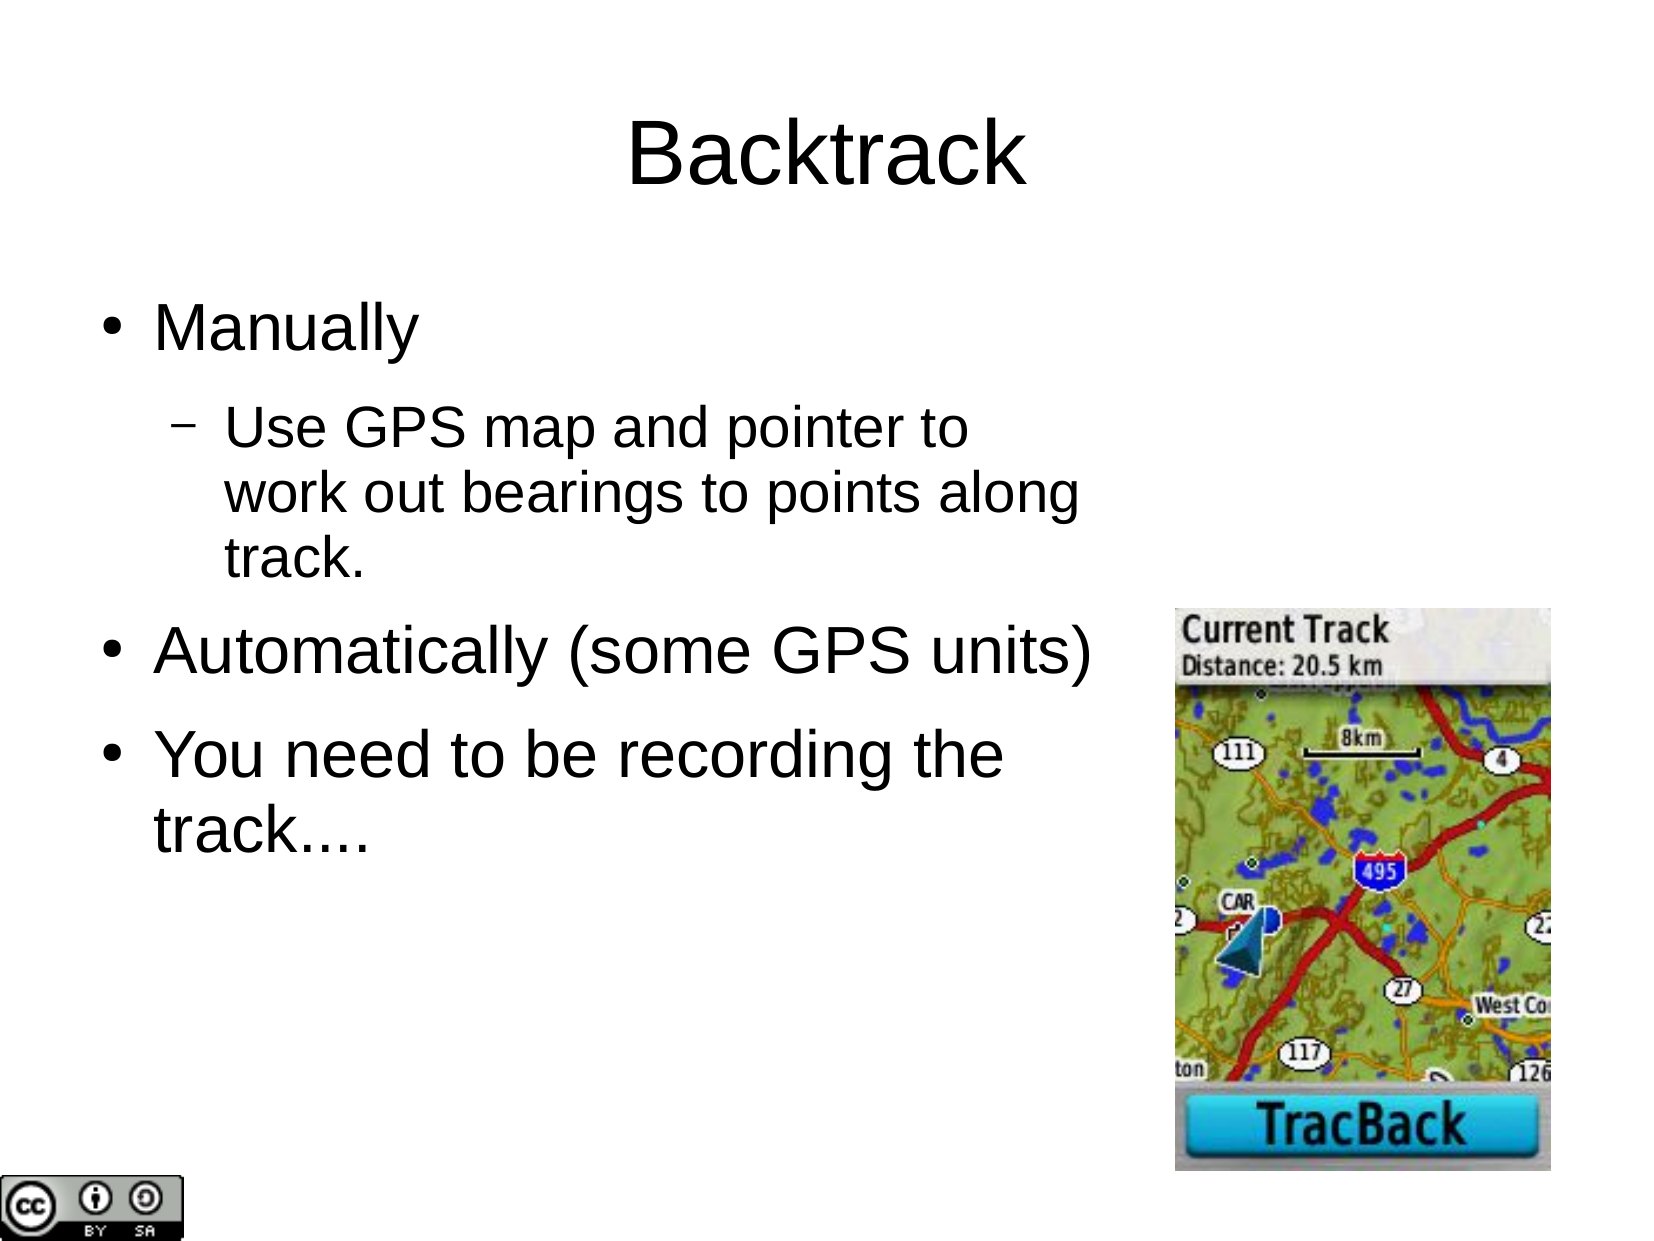

# Backtrack
Manually
Use GPS map and pointer to work out bearings to points along track.
Automatically (some GPS units)
You need to be recording the track....